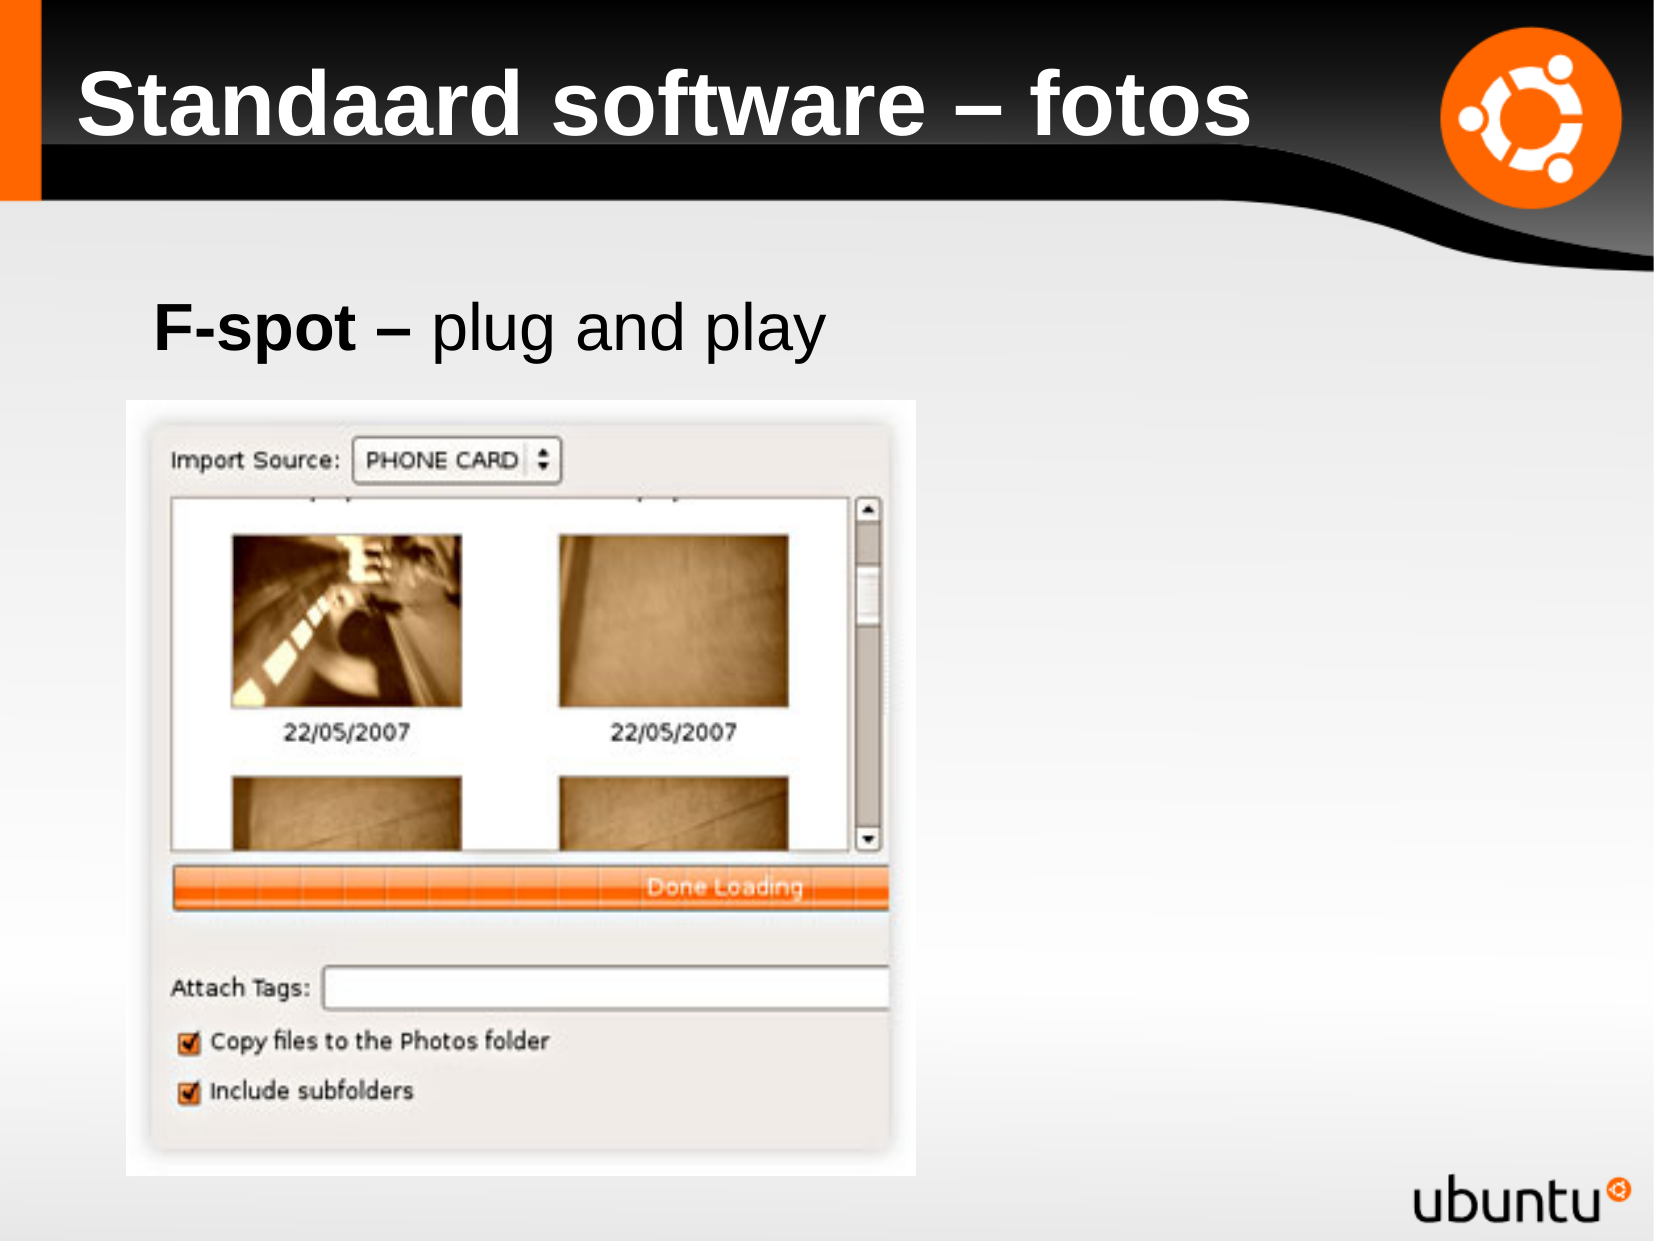

# Standaard software – fotos
F-spot – plug and play